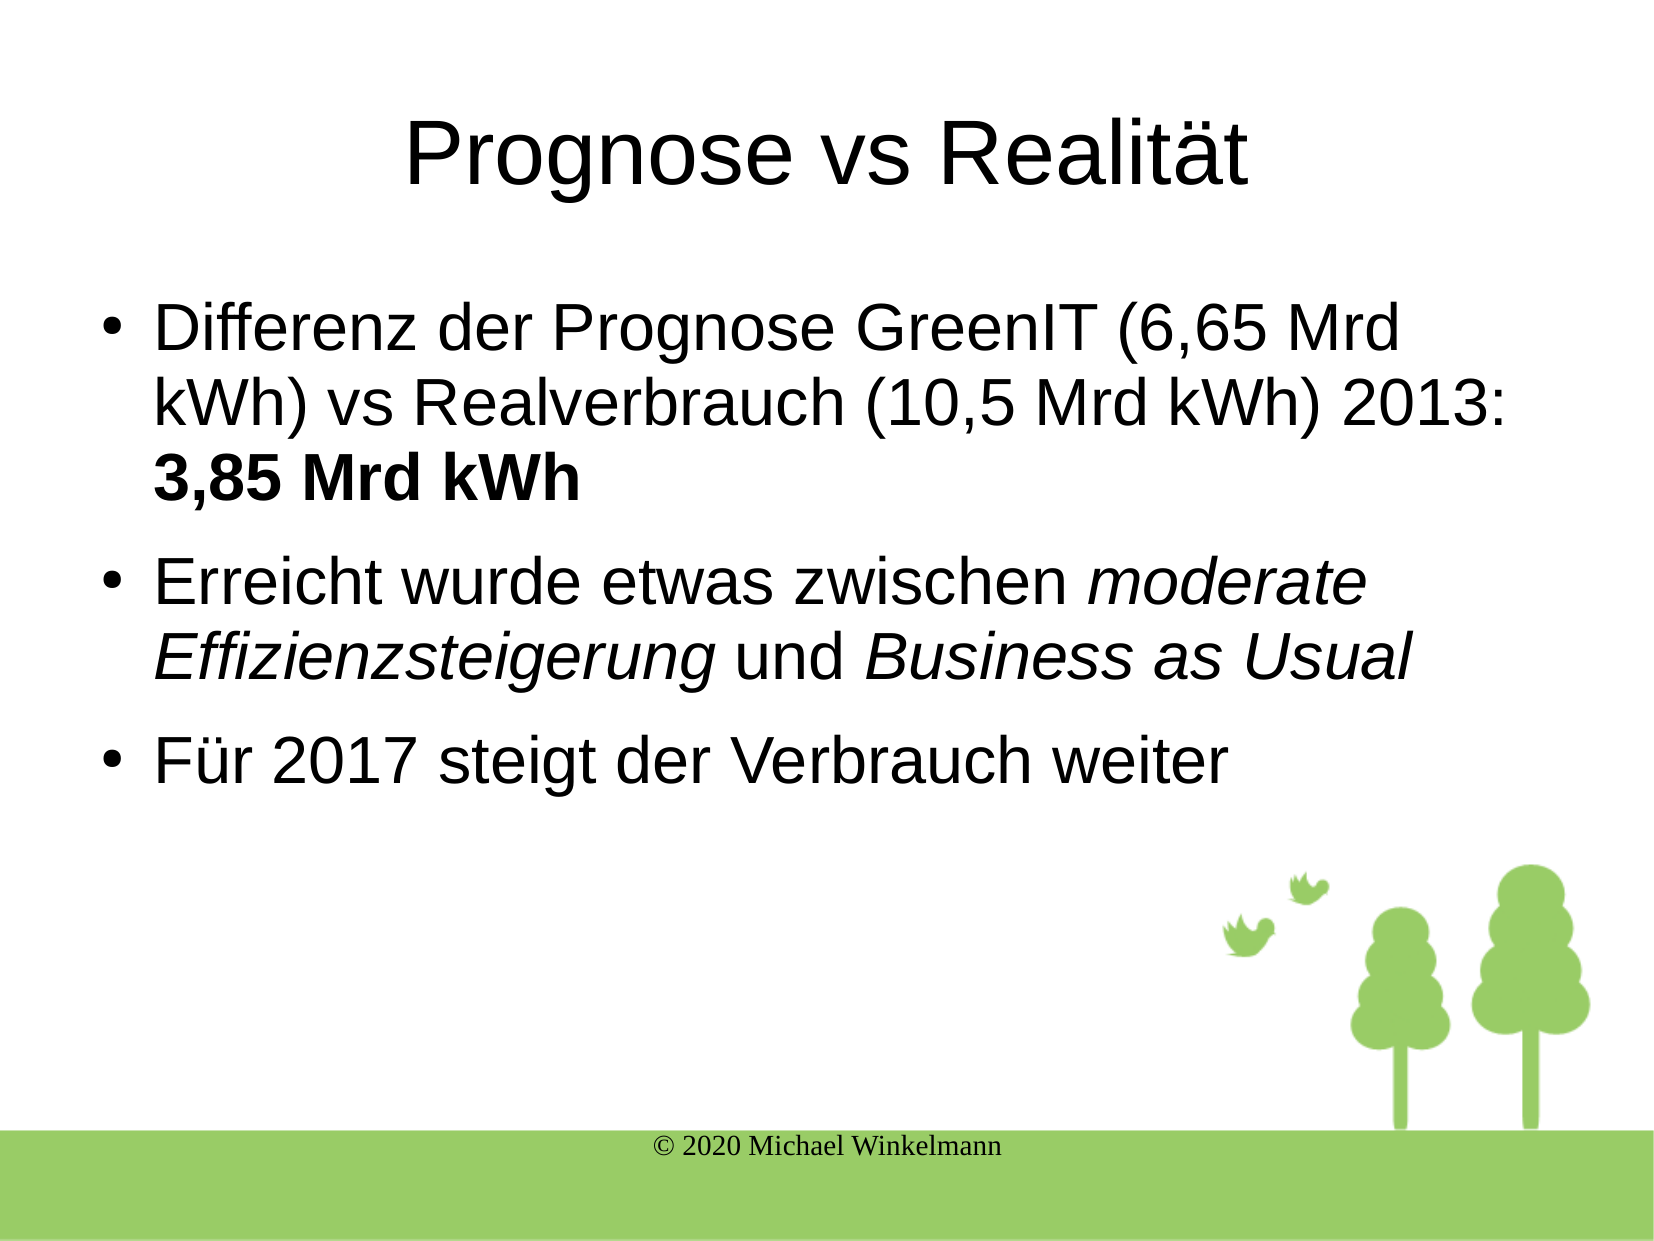

# Prognose vs Realität
Differenz der Prognose GreenIT (6,65 Mrd kWh) vs Realverbrauch (10,5 Mrd kWh) 2013:
3,85 Mrd kWh
Erreicht wurde etwas zwischen moderate Effizienzsteigerung und Business as Usual
Für 2017 steigt der Verbrauch weiter